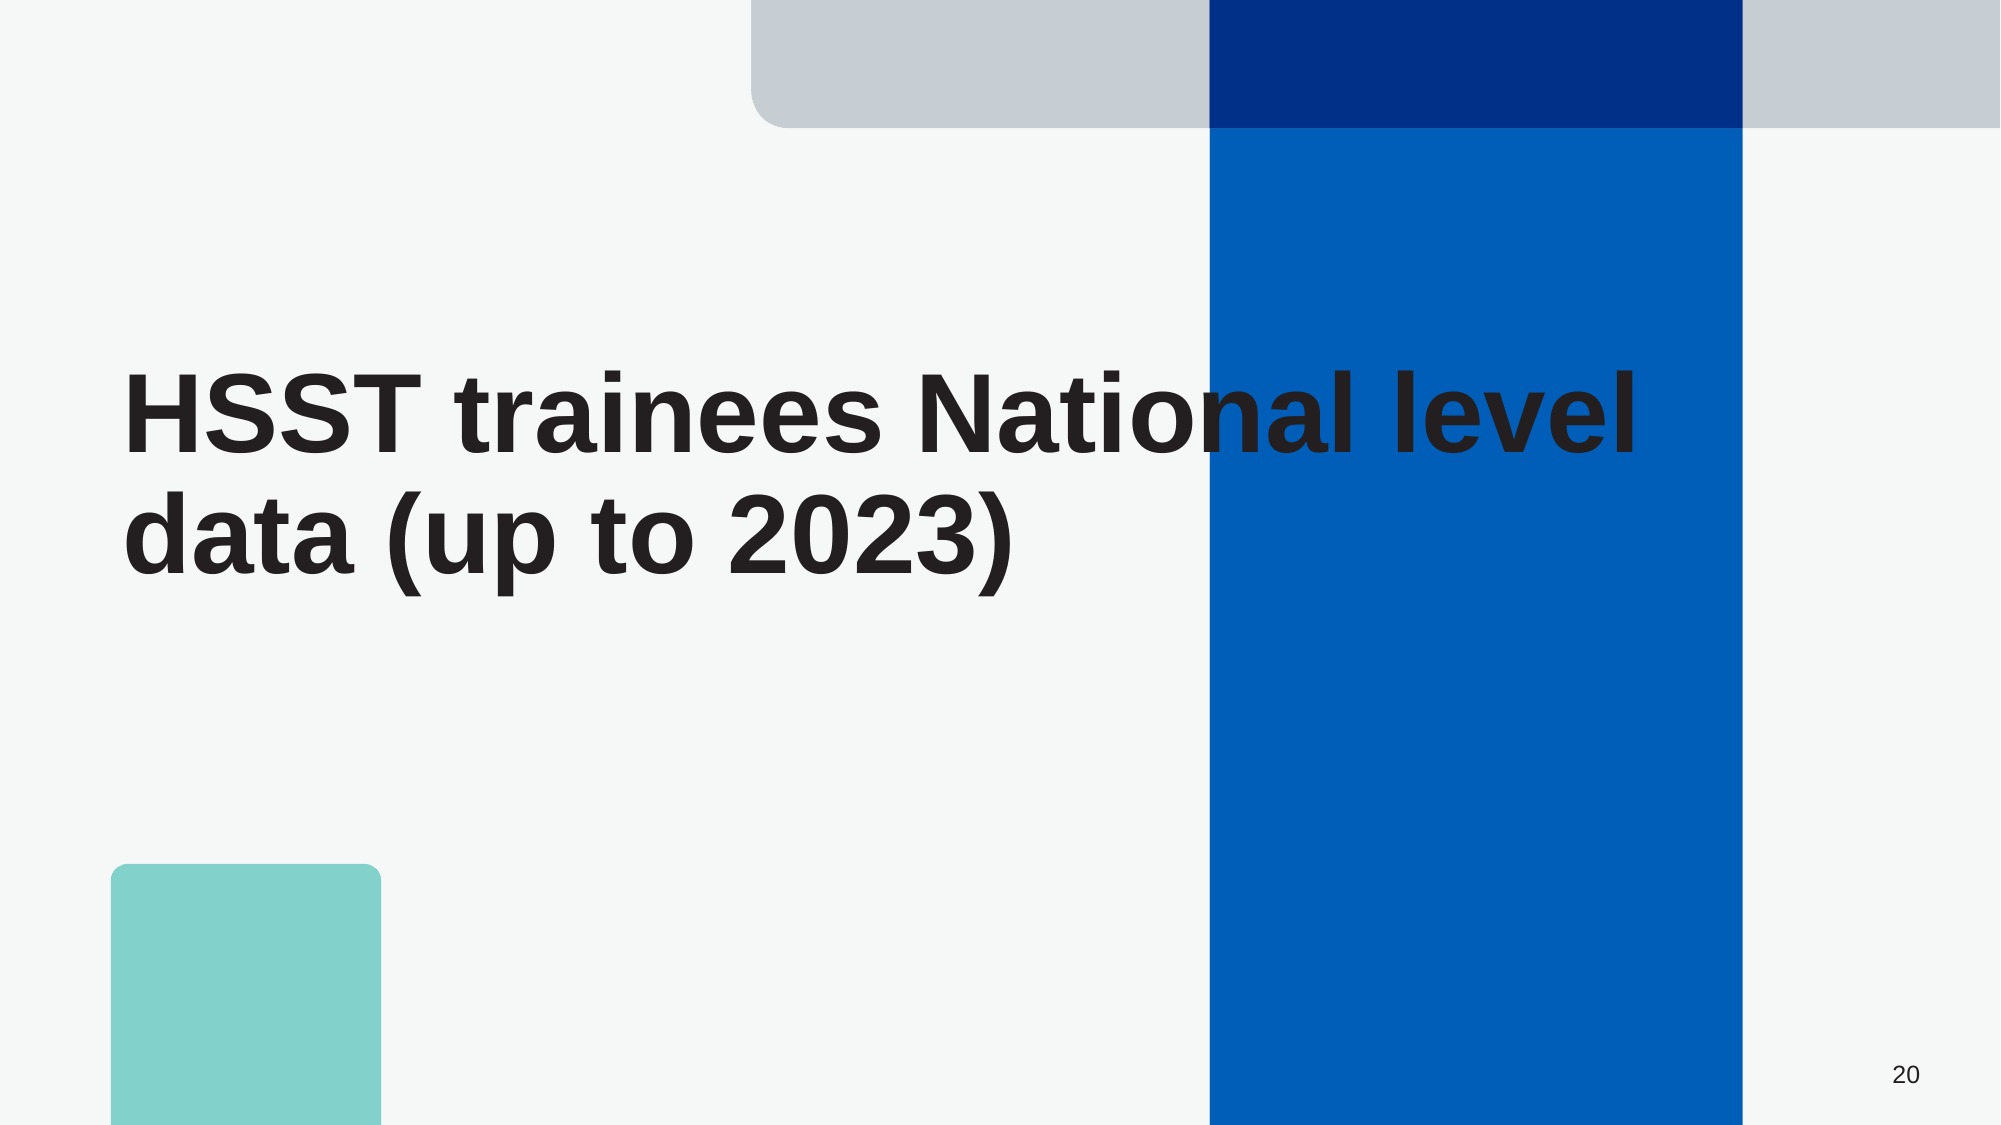

# HSST trainees National level data (up to 2023)